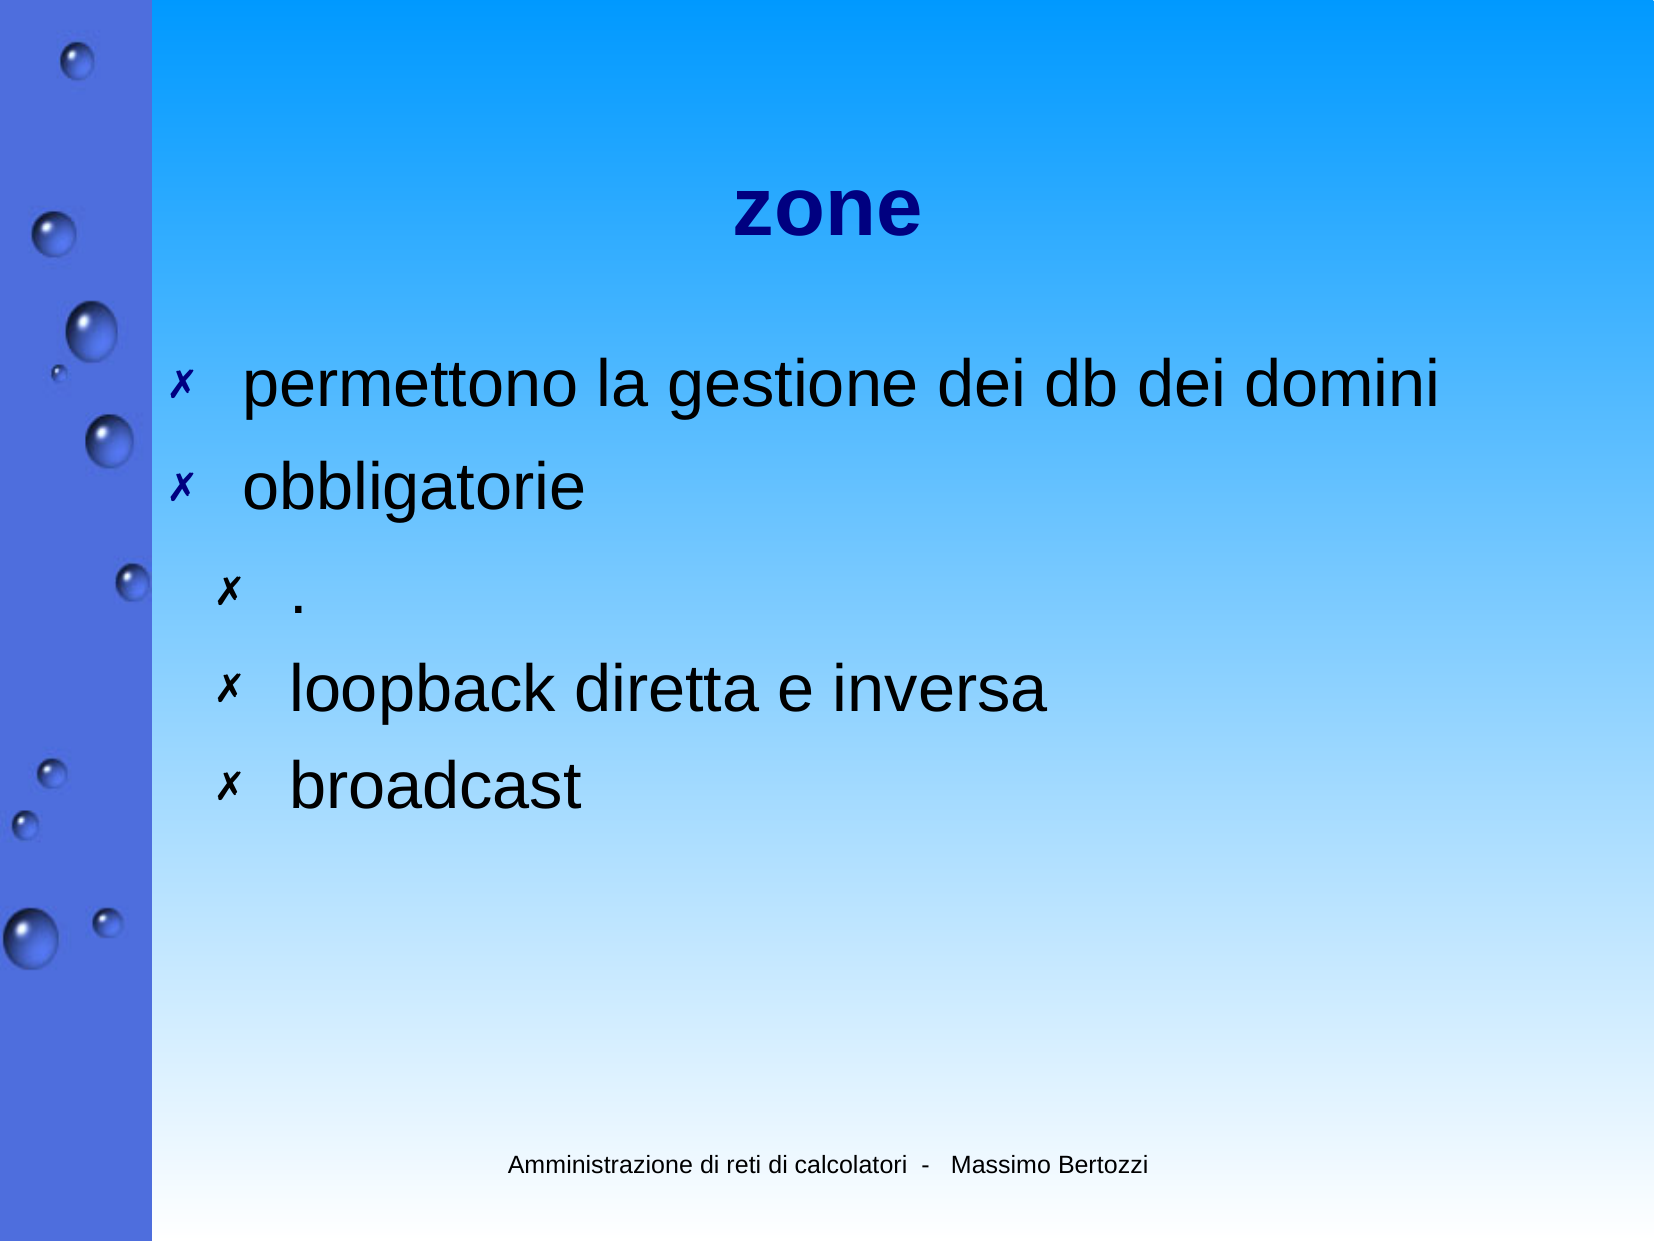

# zone
permettono la gestione dei db dei domini
obbligatorie
.
loopback diretta e inversa
broadcast